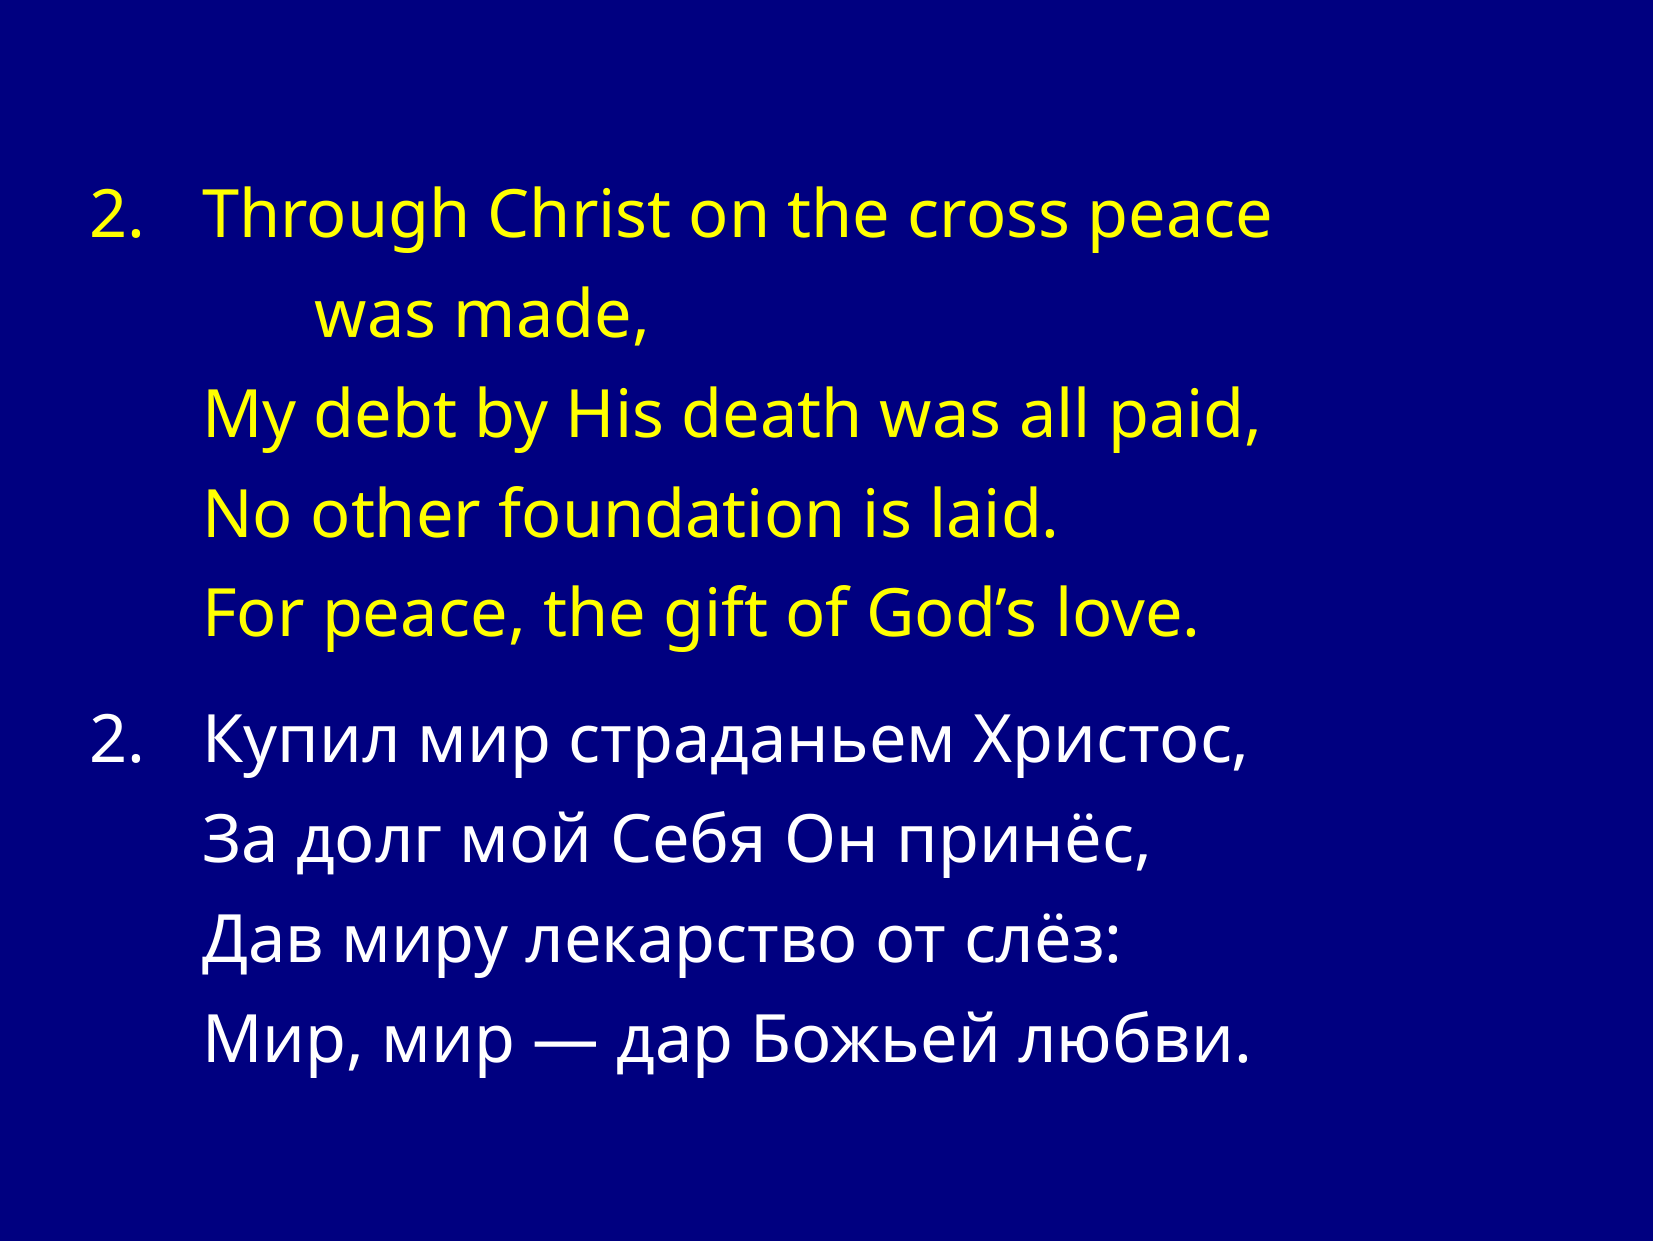

2.	Through Christ on the cross peace
		was made,
	My debt by His death was all paid,
	No other foundation is laid.
	For peace, the gift of God’s love.
2.	Купил мир страданьем Христос,
	За долг мой Себя Он принёс,
	Дав миру лекарство от слёз:
	Мир, мир — дар Божьей любви.